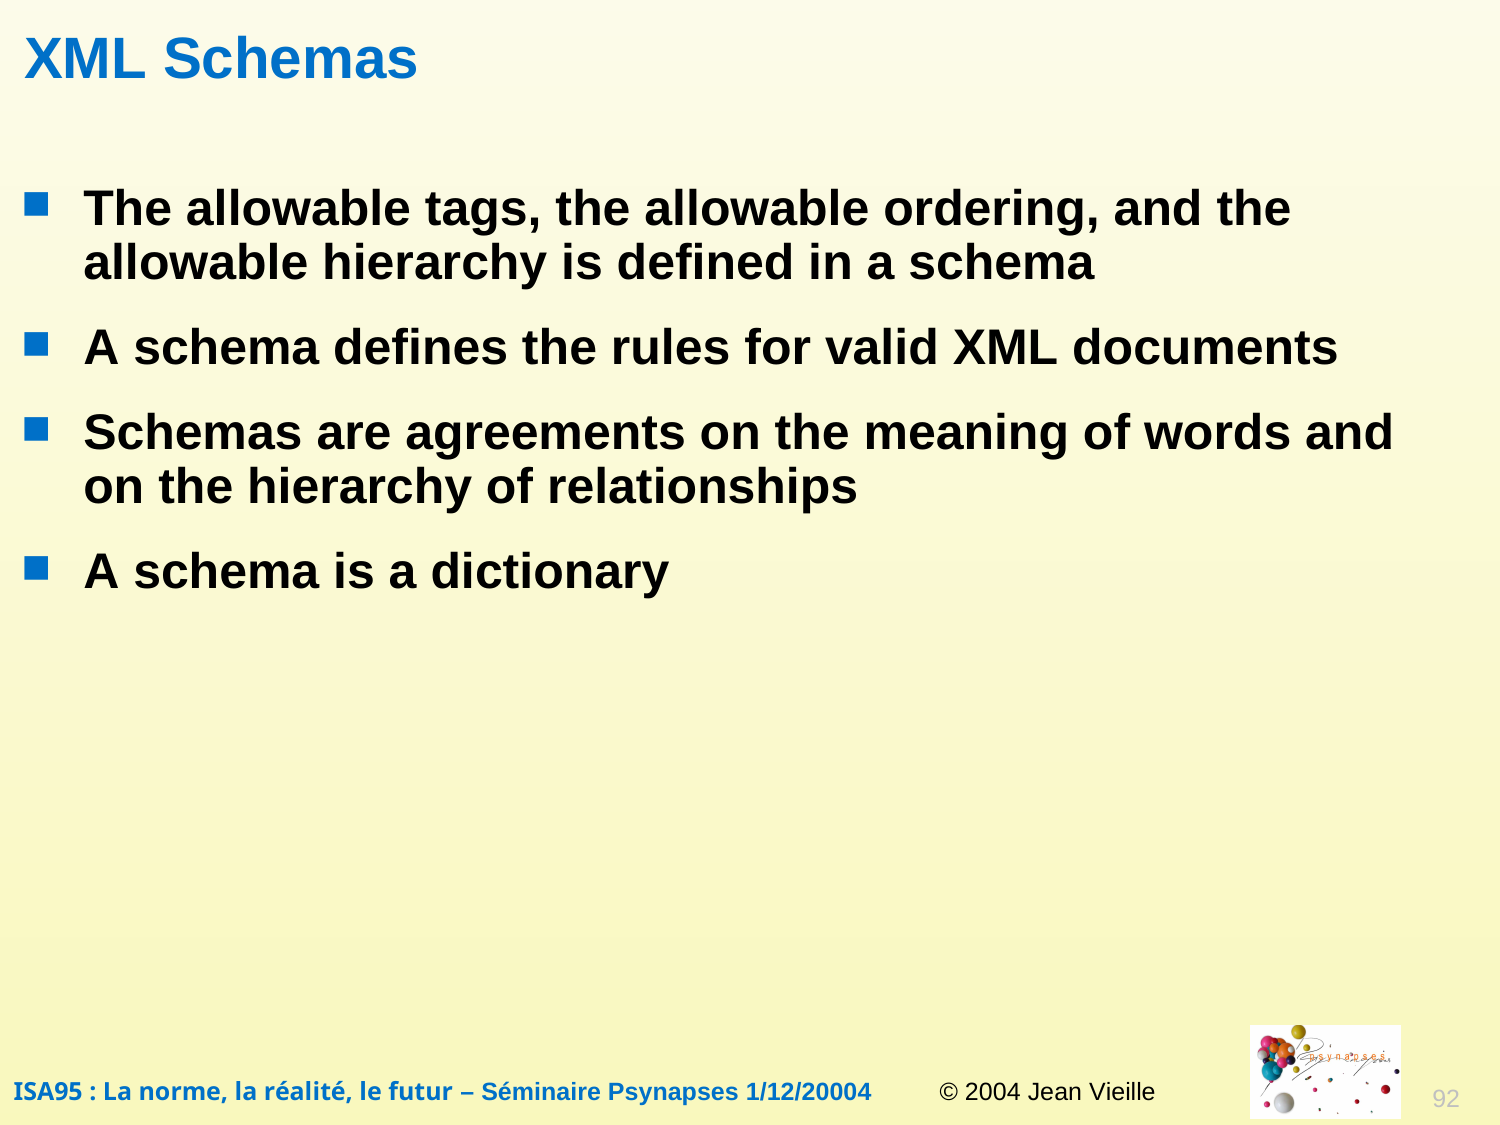

# XML Schemas
The allowable tags, the allowable ordering, and the allowable hierarchy is defined in a schema
A schema defines the rules for valid XML documents
Schemas are agreements on the meaning of words and on the hierarchy of relationships
A schema is a dictionary